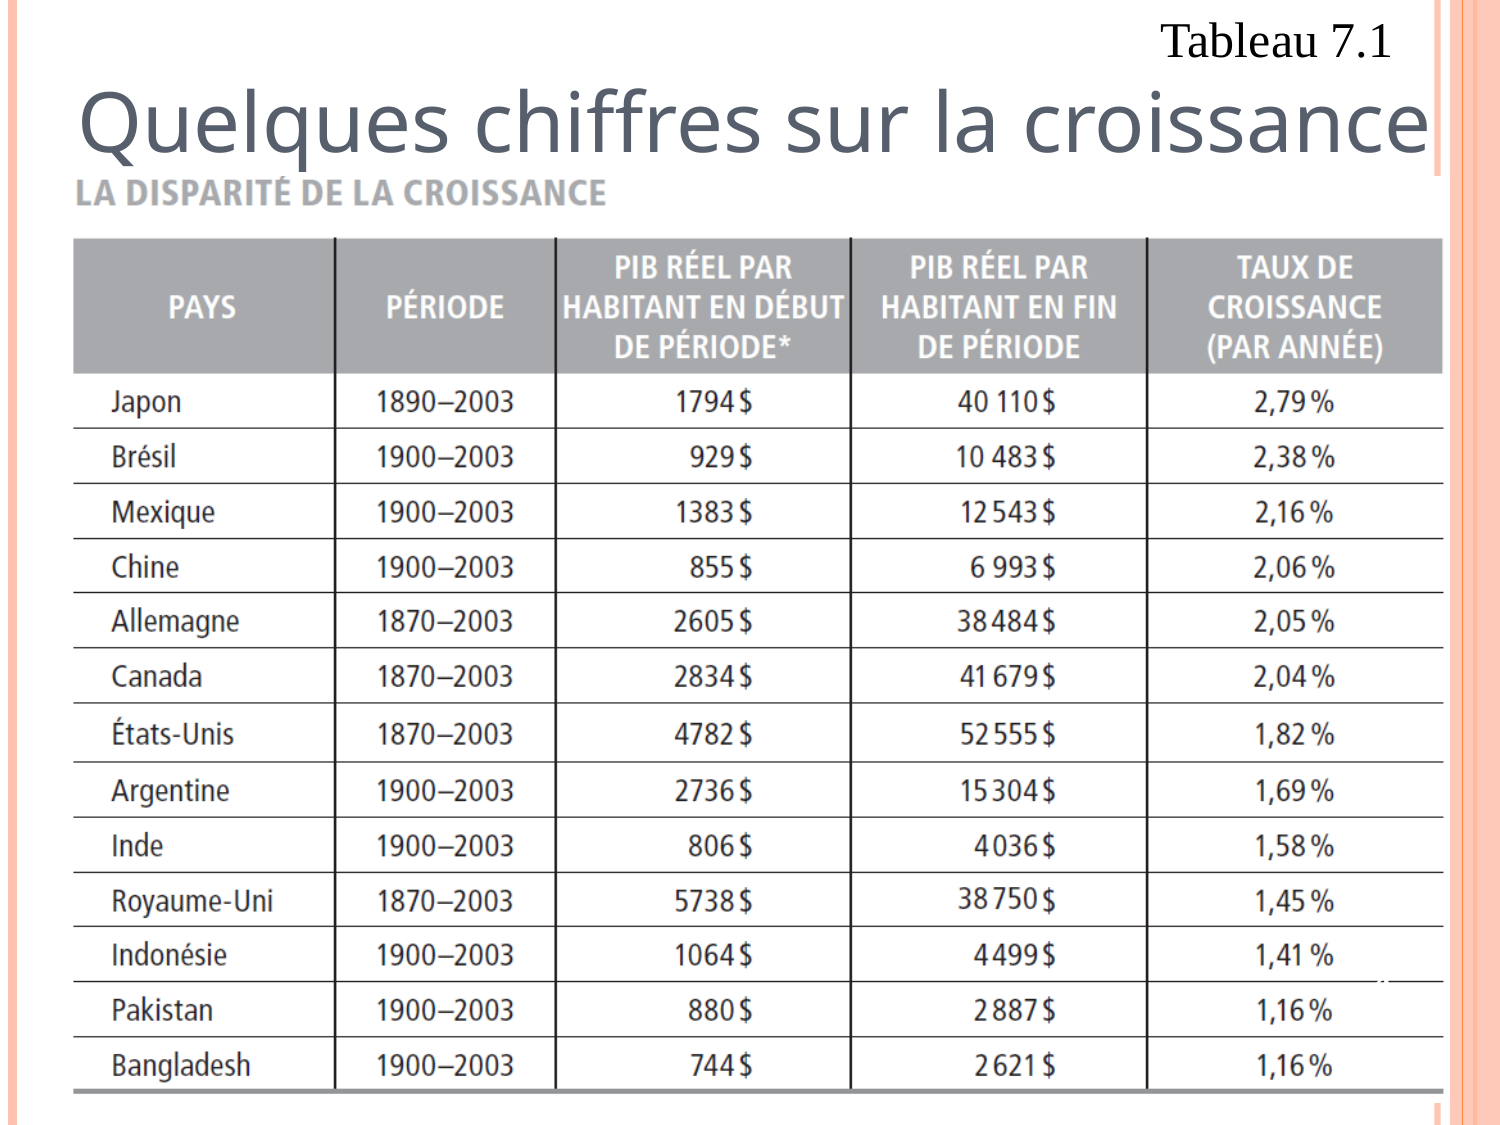

Tableau 7.1
# Quelques chiffres sur la croissance